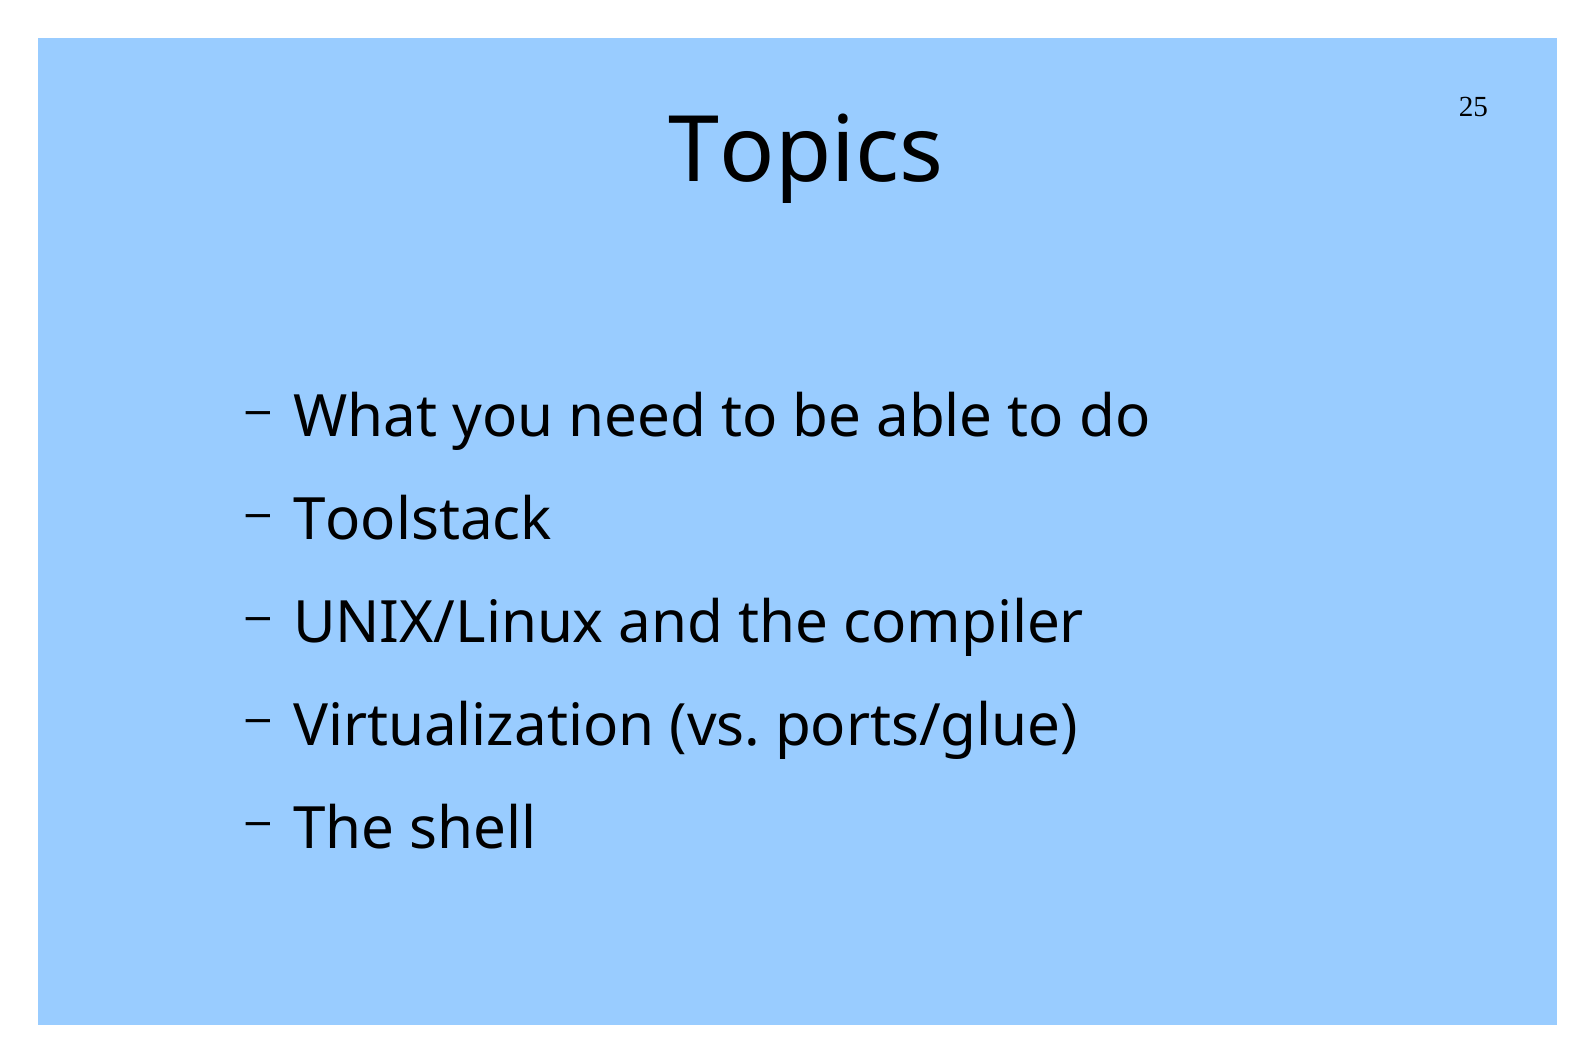

# Topics
25
What you need to be able to do
Toolstack
UNIX/Linux and the compiler
Virtualization (vs. ports/glue)
The shell